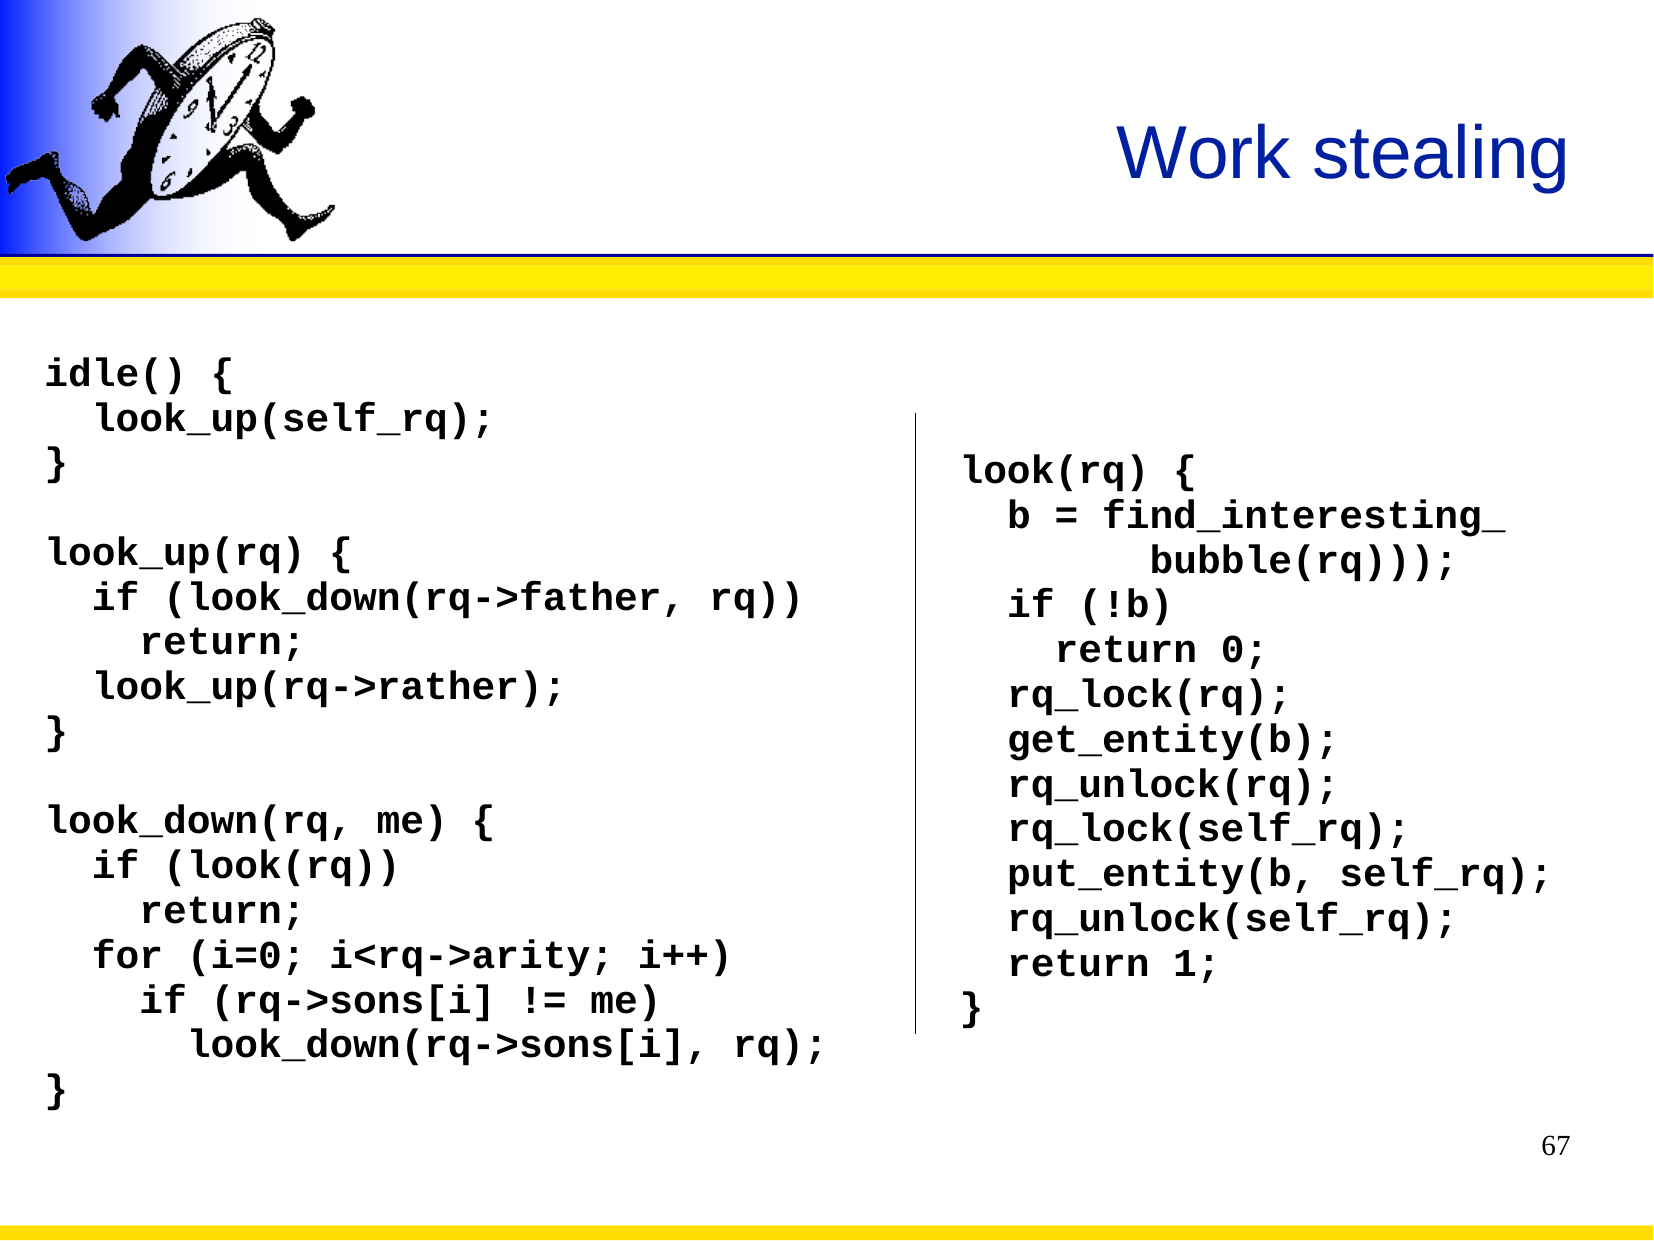

# Work stealing
idle() {
 look_up(self_rq);
}
look_up(rq) {
 if (look_down(rq->father, rq))
 return;
 look_up(rq->rather);
}
look_down(rq, me) {
 if (look(rq))
 return;
 for (i=0; i<rq->arity; i++)
 if (rq->sons[i] != me)
 look_down(rq->sons[i], rq);
}
look(rq) {
 b = find_interesting_
 bubble(rq)));
 if (!b)
 return 0;
 rq_lock(rq);
 get_entity(b);
 rq_unlock(rq);
 rq_lock(self_rq);
 put_entity(b, self_rq);
 rq_unlock(self_rq);
 return 1;
}
67